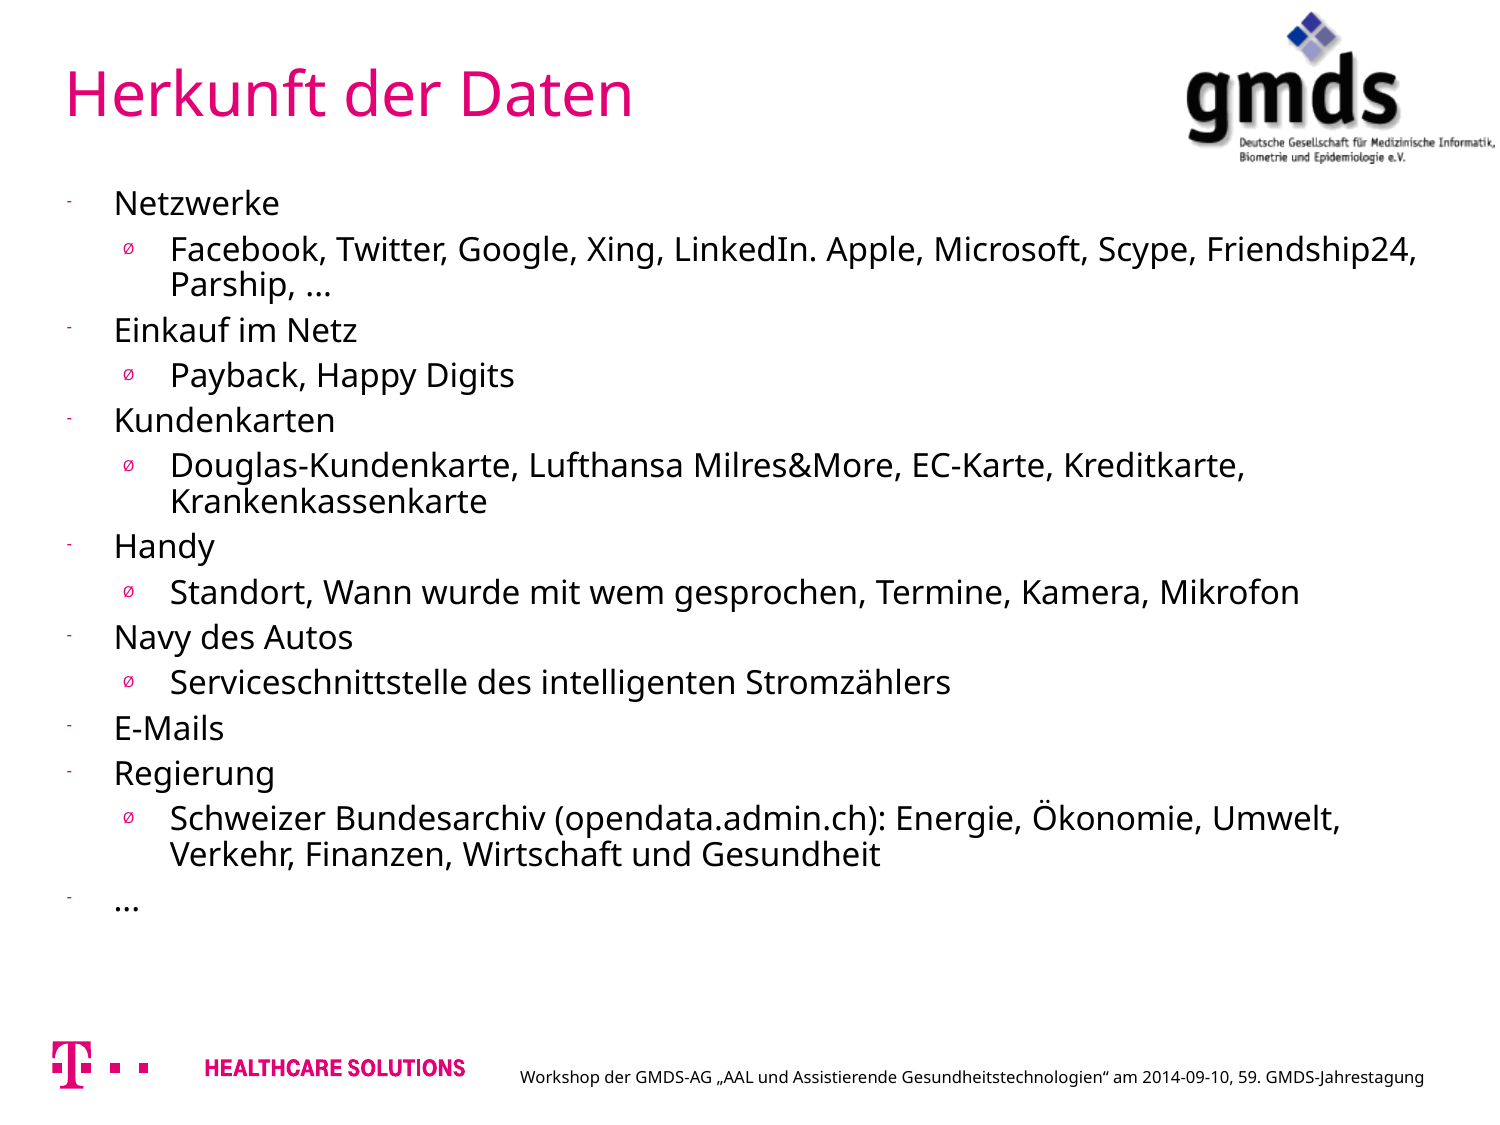

# Herkunft der Daten
Netzwerke
Facebook, Twitter, Google, Xing, LinkedIn. Apple, Microsoft, Scype, Friendship24, Parship, ...
Einkauf im Netz
Payback, Happy Digits
Kundenkarten
Douglas-Kundenkarte, Lufthansa Milres&More, EC-Karte, Kreditkarte, Krankenkassenkarte
Handy
Standort, Wann wurde mit wem gesprochen, Termine, Kamera, Mikrofon
Navy des Autos
Serviceschnittstelle des intelligenten Stromzählers
E-Mails
Regierung
Schweizer Bundesarchiv (opendata.admin.ch): Energie, Ökonomie, Umwelt, Verkehr, Finanzen, Wirtschaft und Gesundheit
...
Workshop der GMDS-AG „AAL und Assistierende Gesundheitstechnologien“ am 2014-09-10, 59. GMDS-Jahrestagung